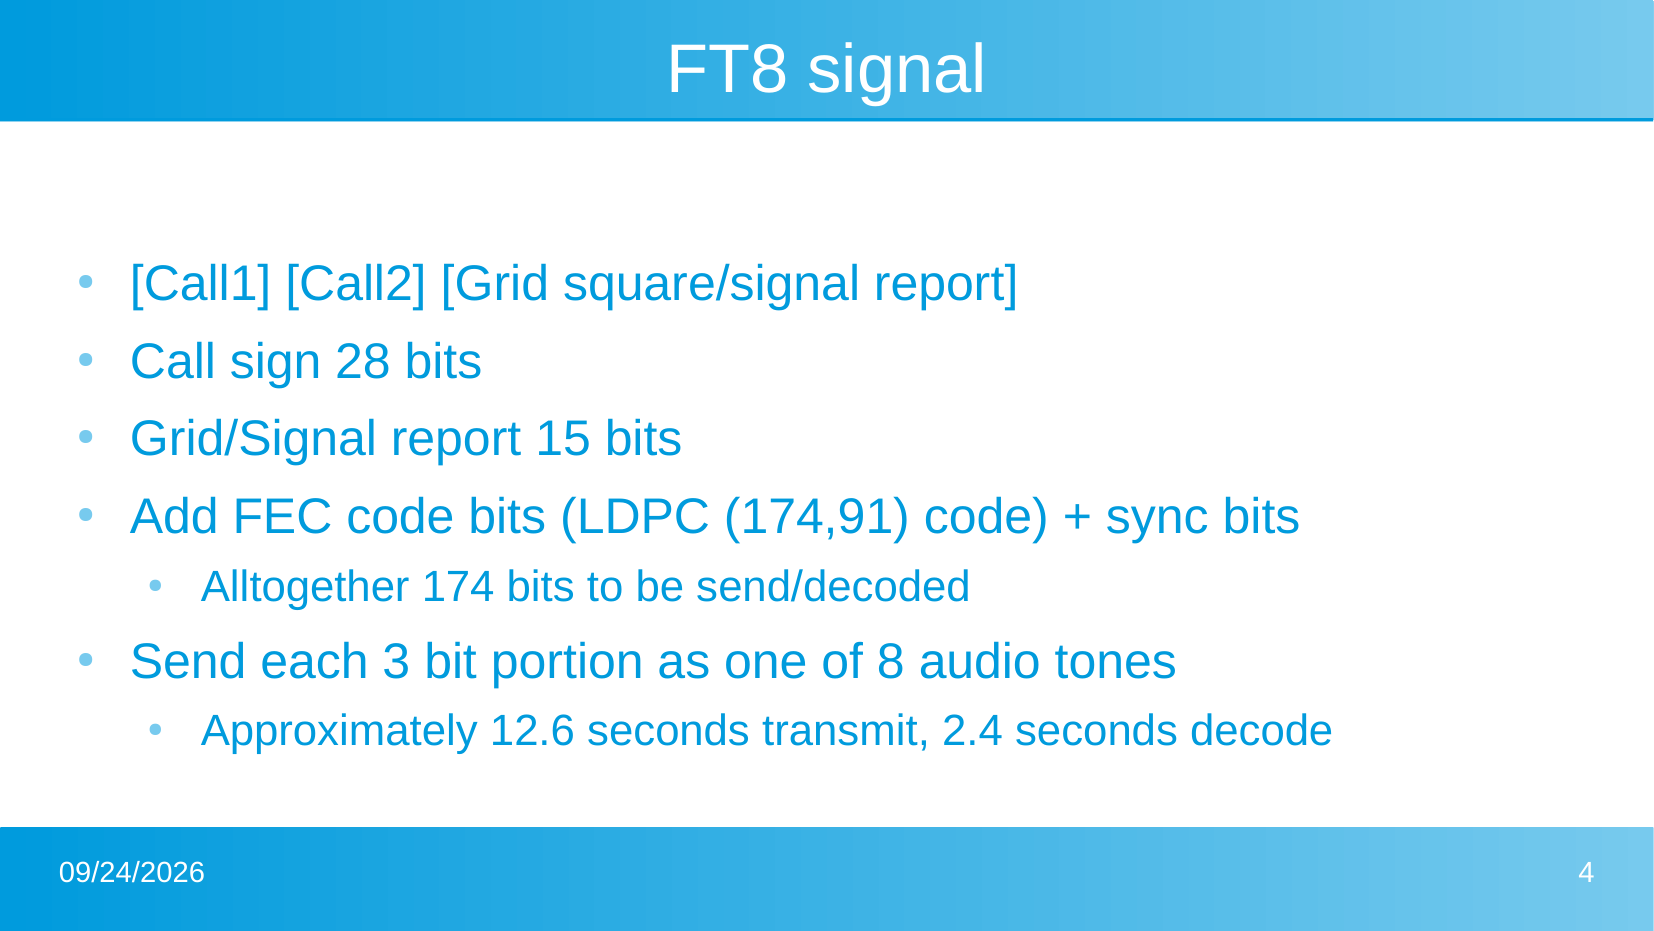

# FT8 signal
[Call1] [Call2] [Grid square/signal report]
Call sign 28 bits
Grid/Signal report 15 bits
Add FEC code bits (LDPC (174,91) code) + sync bits
Alltogether 174 bits to be send/decoded
Send each 3 bit portion as one of 8 audio tones
Approximately 12.6 seconds transmit, 2.4 seconds decode
4